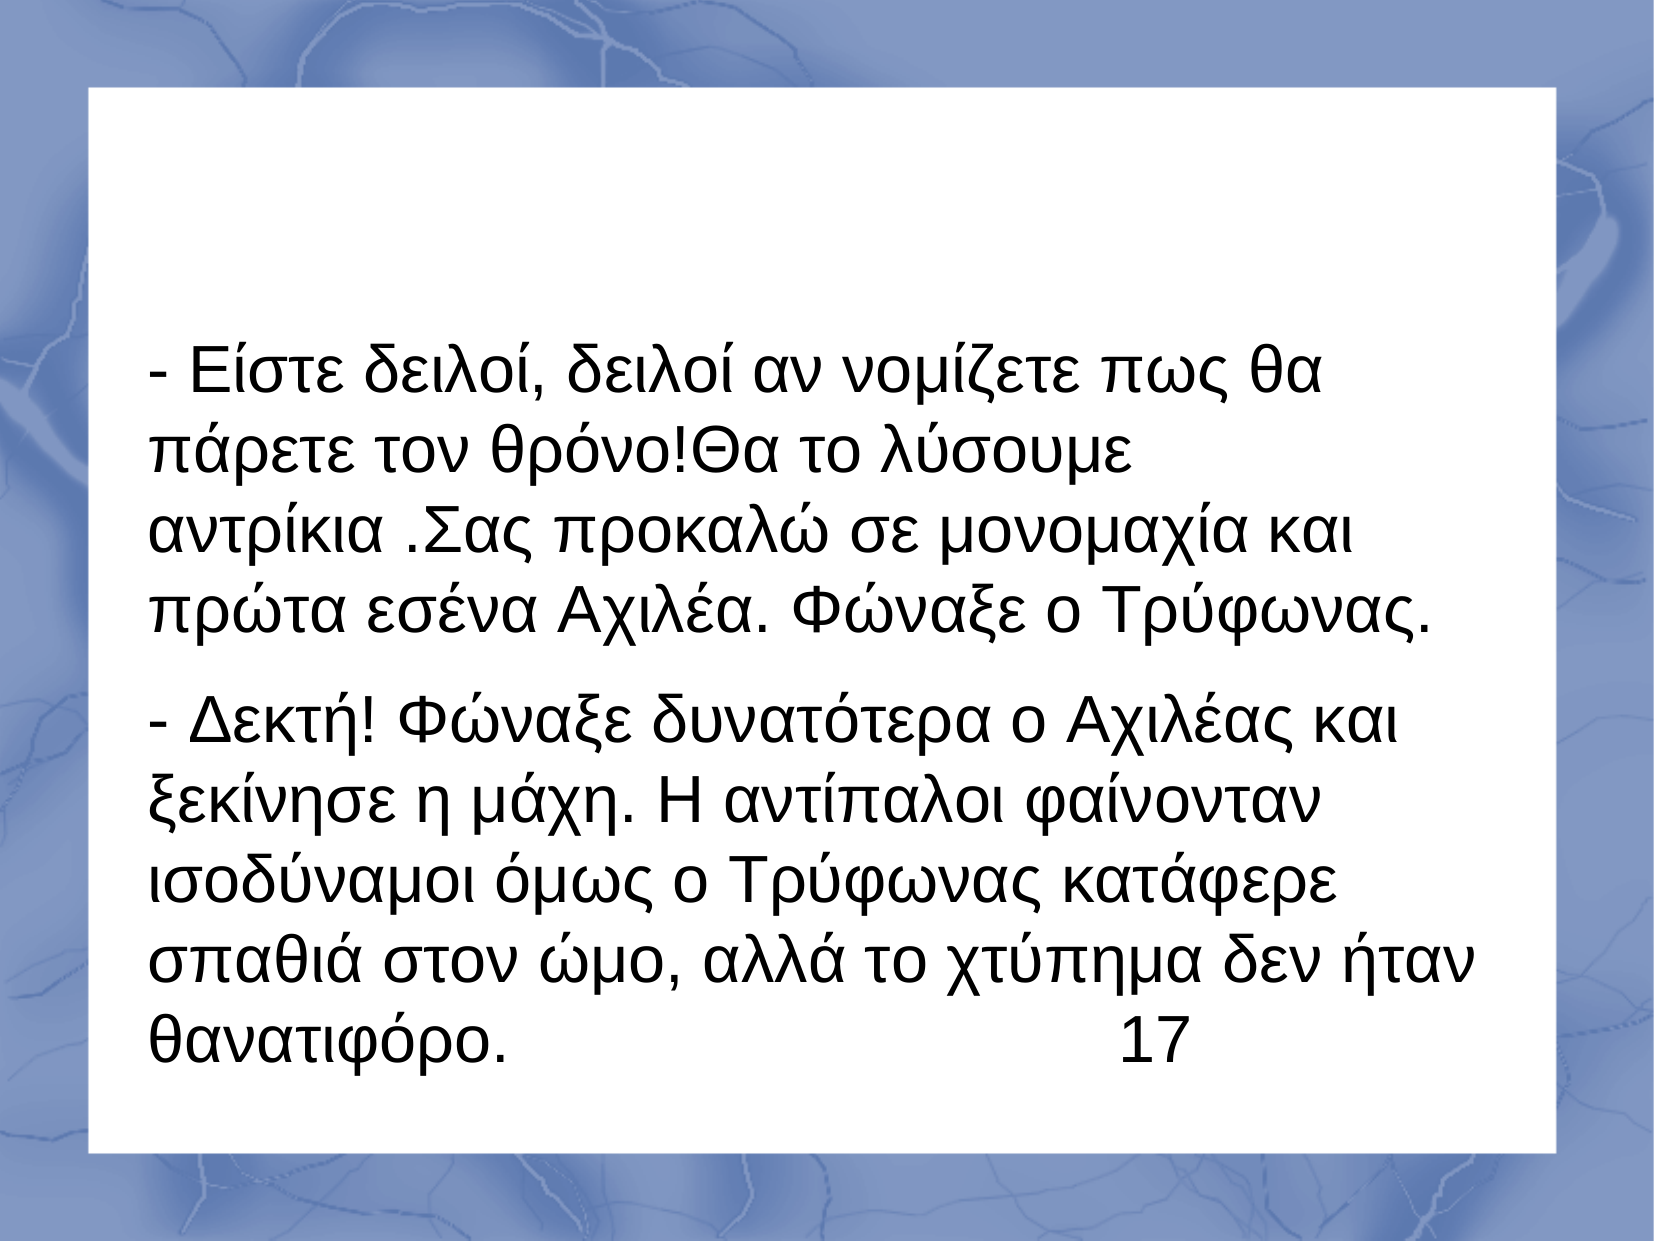

#
- Είστε δειλοί, δειλοί αν νομίζετε πως θα πάρετε τον θρόνο!Θα το λύσουμε αντρίκια .Σας προκαλώ σε μονομαχία και πρώτα εσένα Αχιλέα. Φώναξε ο Τρύφωνας.
- Δεκτή! Φώναξε δυνατότερα ο Αχιλέας και ξεκίνησε η μάχη. Η αντίπαλοι φαίνονταν ισοδύναμοι όμως ο Τρύφωνας κατάφερε σπαθιά στον ώμο, αλλά το χτύπημα δεν ήταν θανατιφόρο. 17